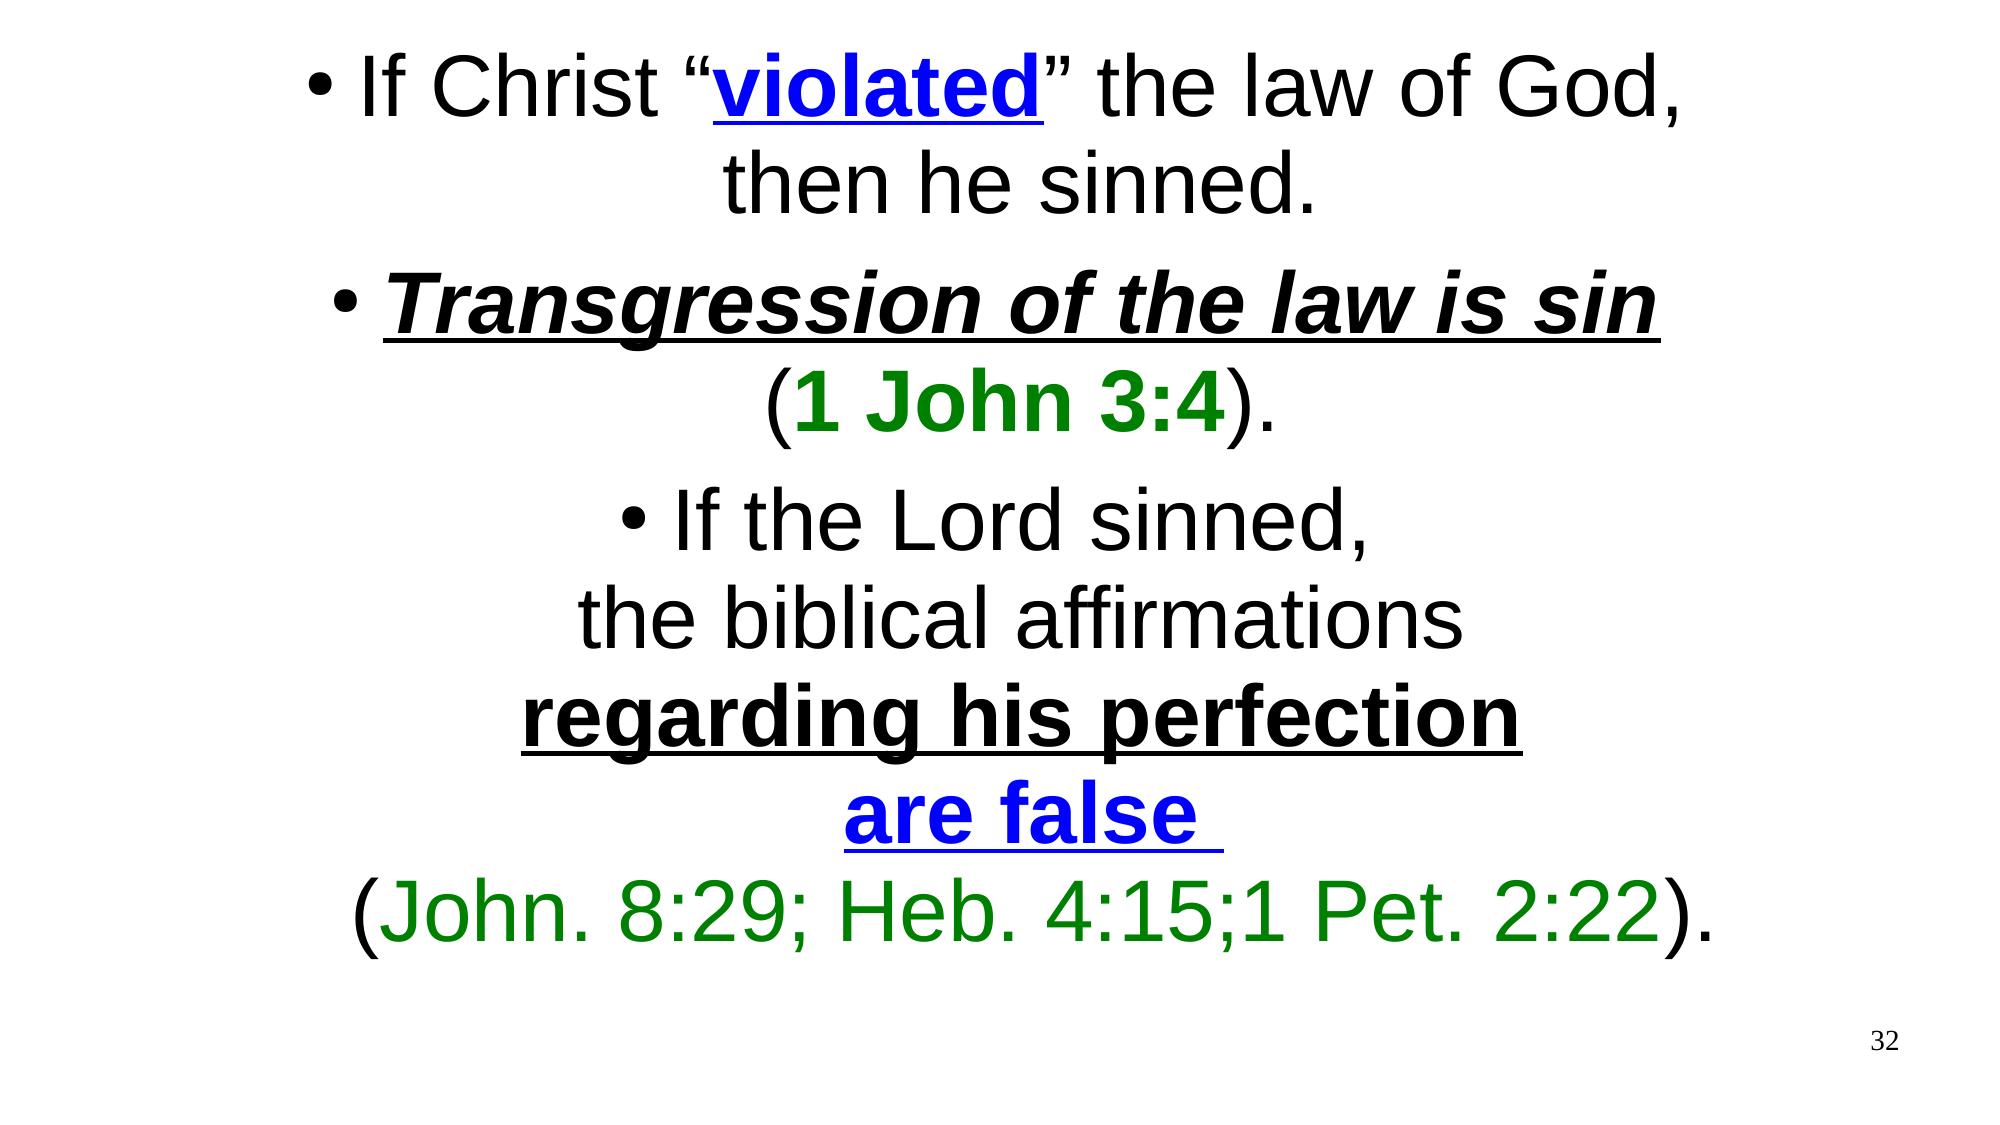

# If Christ “violated” the law of God, then he sinned.
Transgression of the law is sin
(1 John 3:4).
If the Lord sinned,
the biblical affirmations
regarding his perfection
are false
(John. 8:29; Heb. 4:15;1 Pet. 2:22).
32